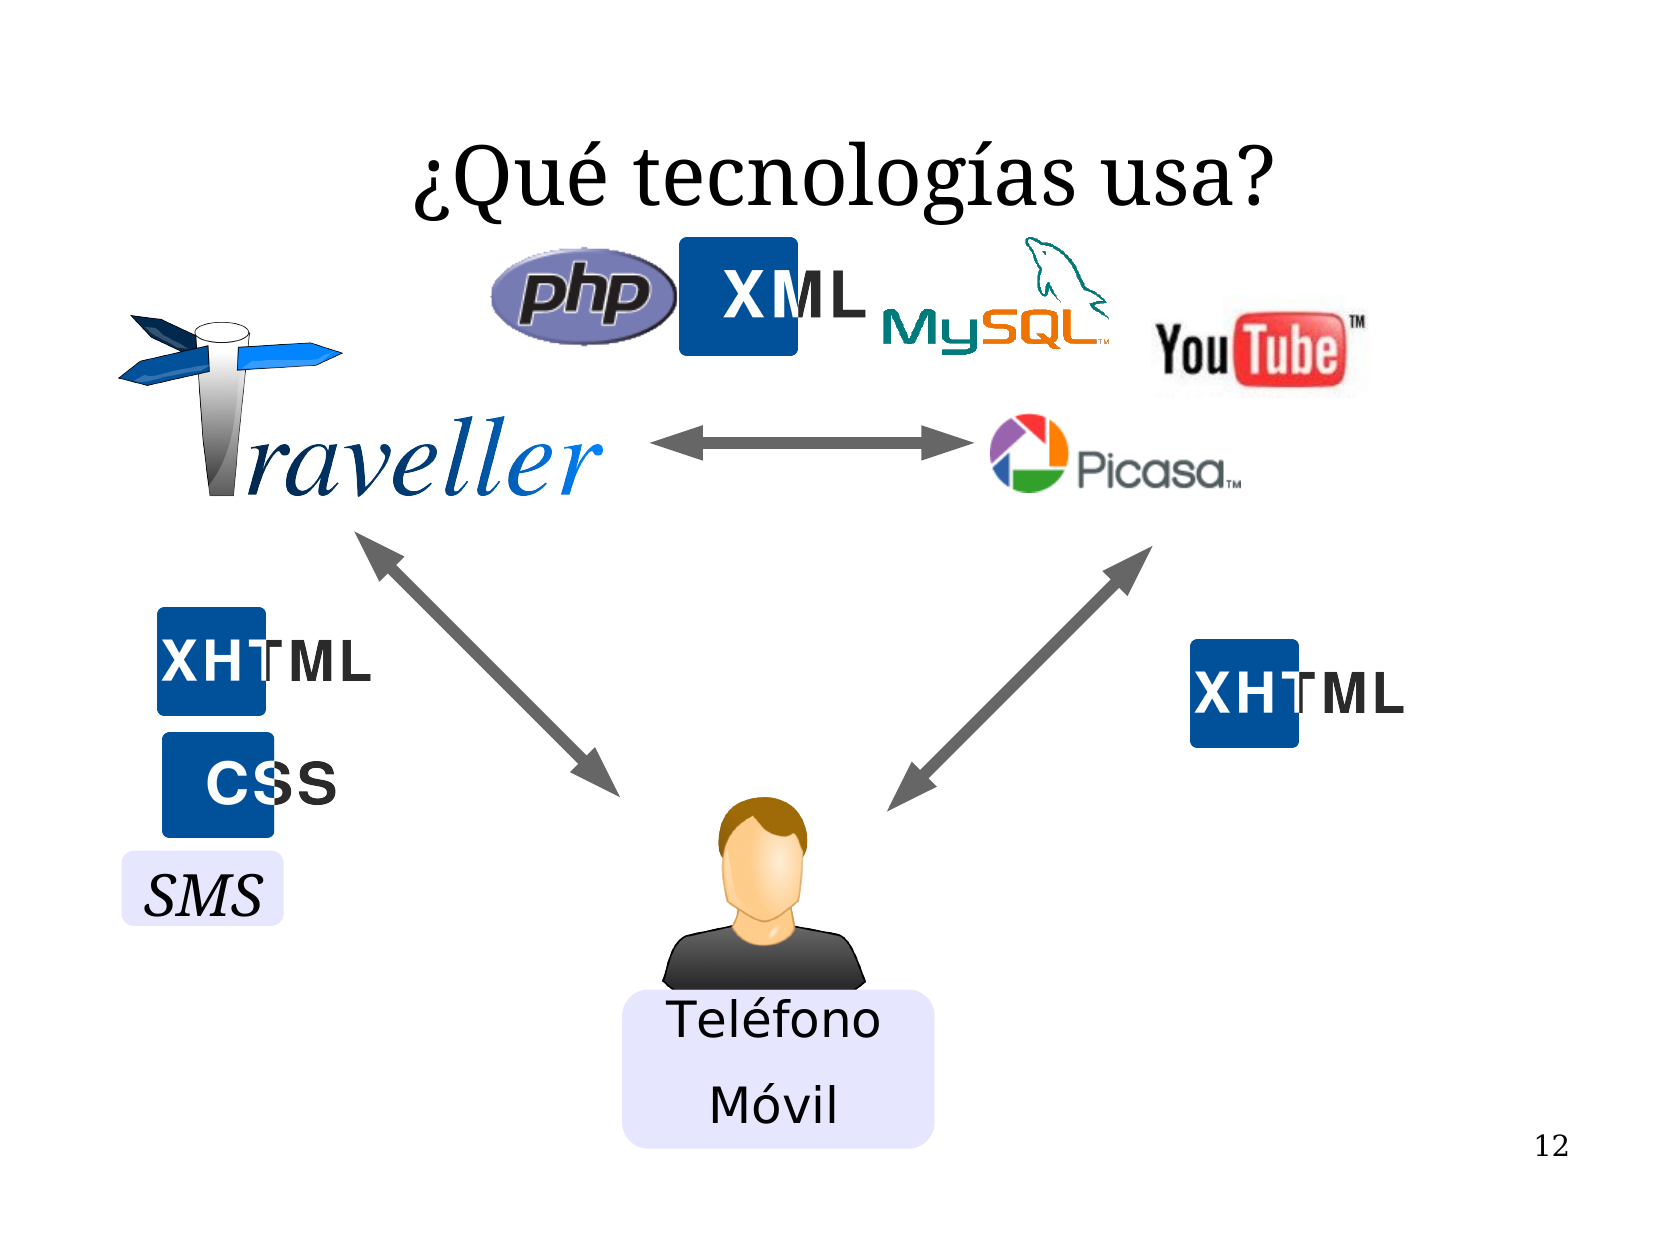

# ¿Qué tecnologías usa?
SMS
Teléfono
Móvil
12